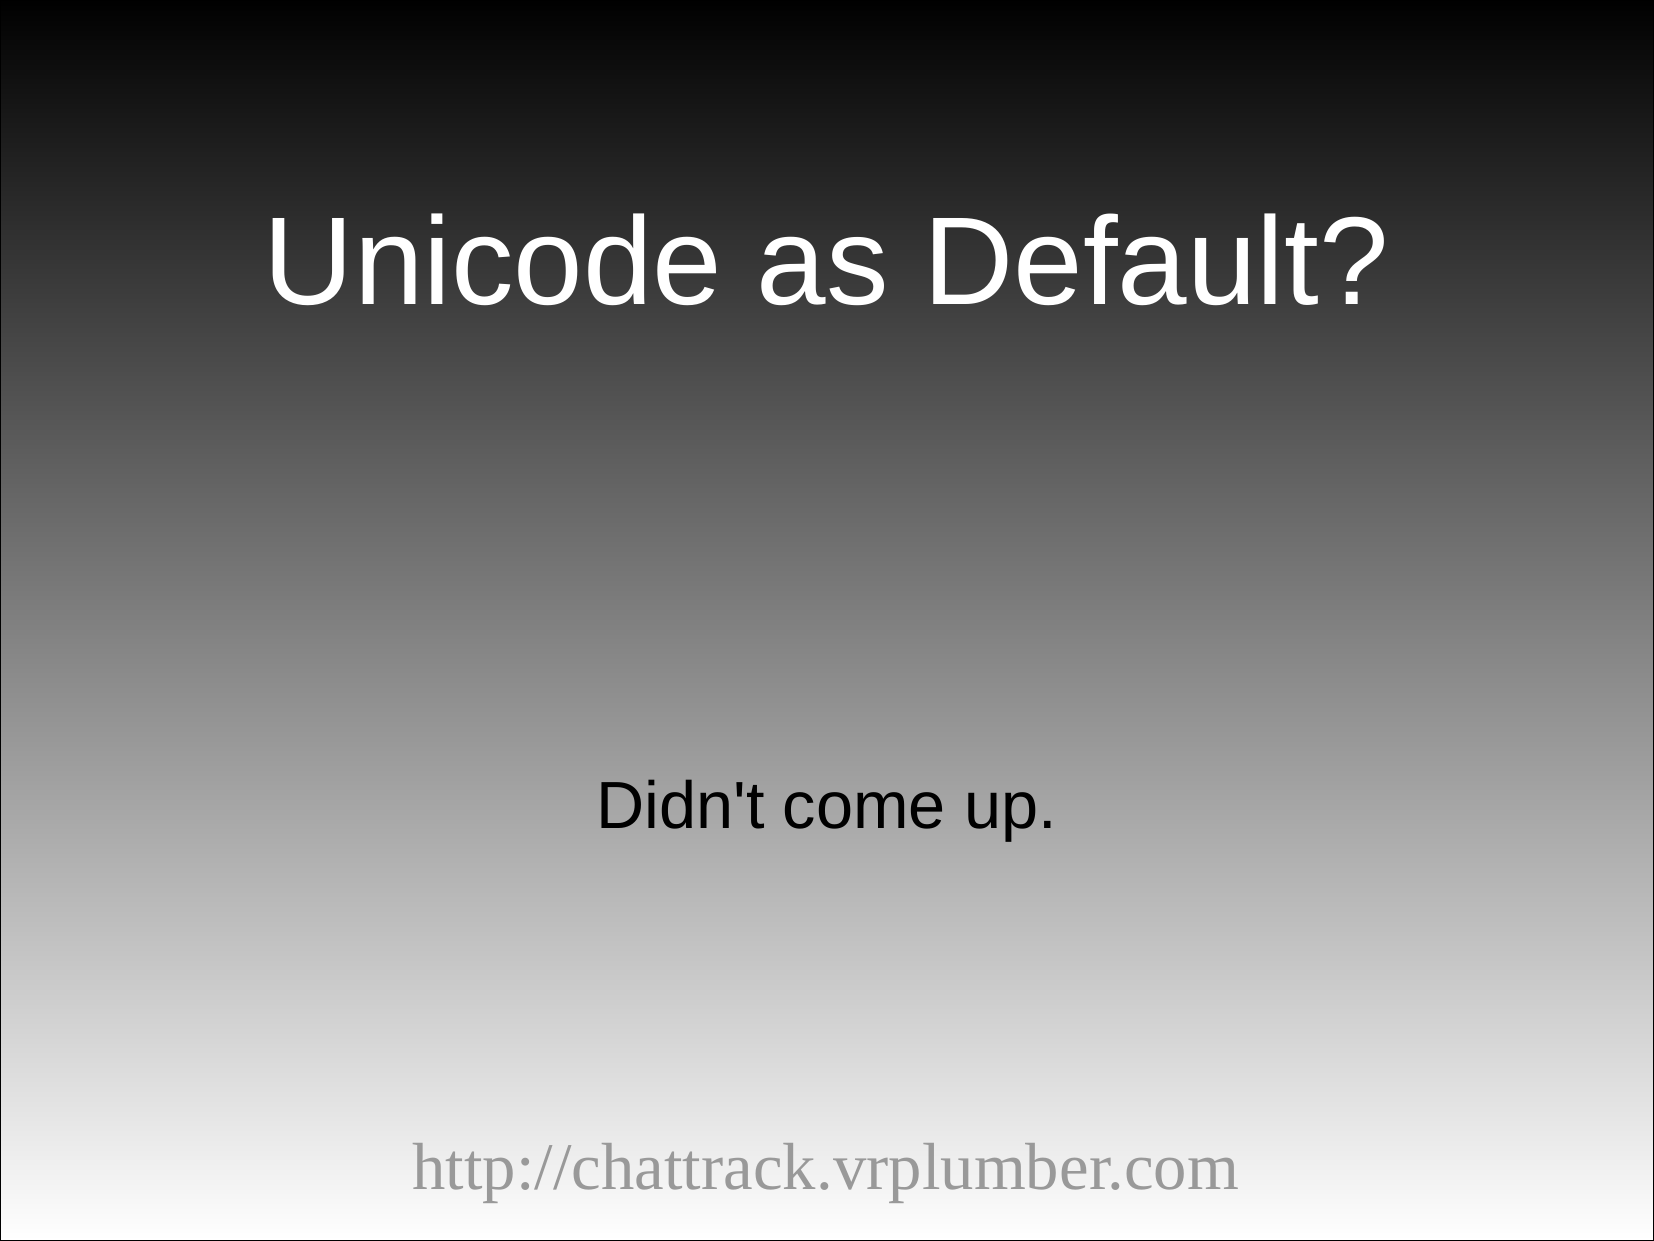

# Unicode as Default?
Didn't come up.
http://chattrack.vrplumber.com
23